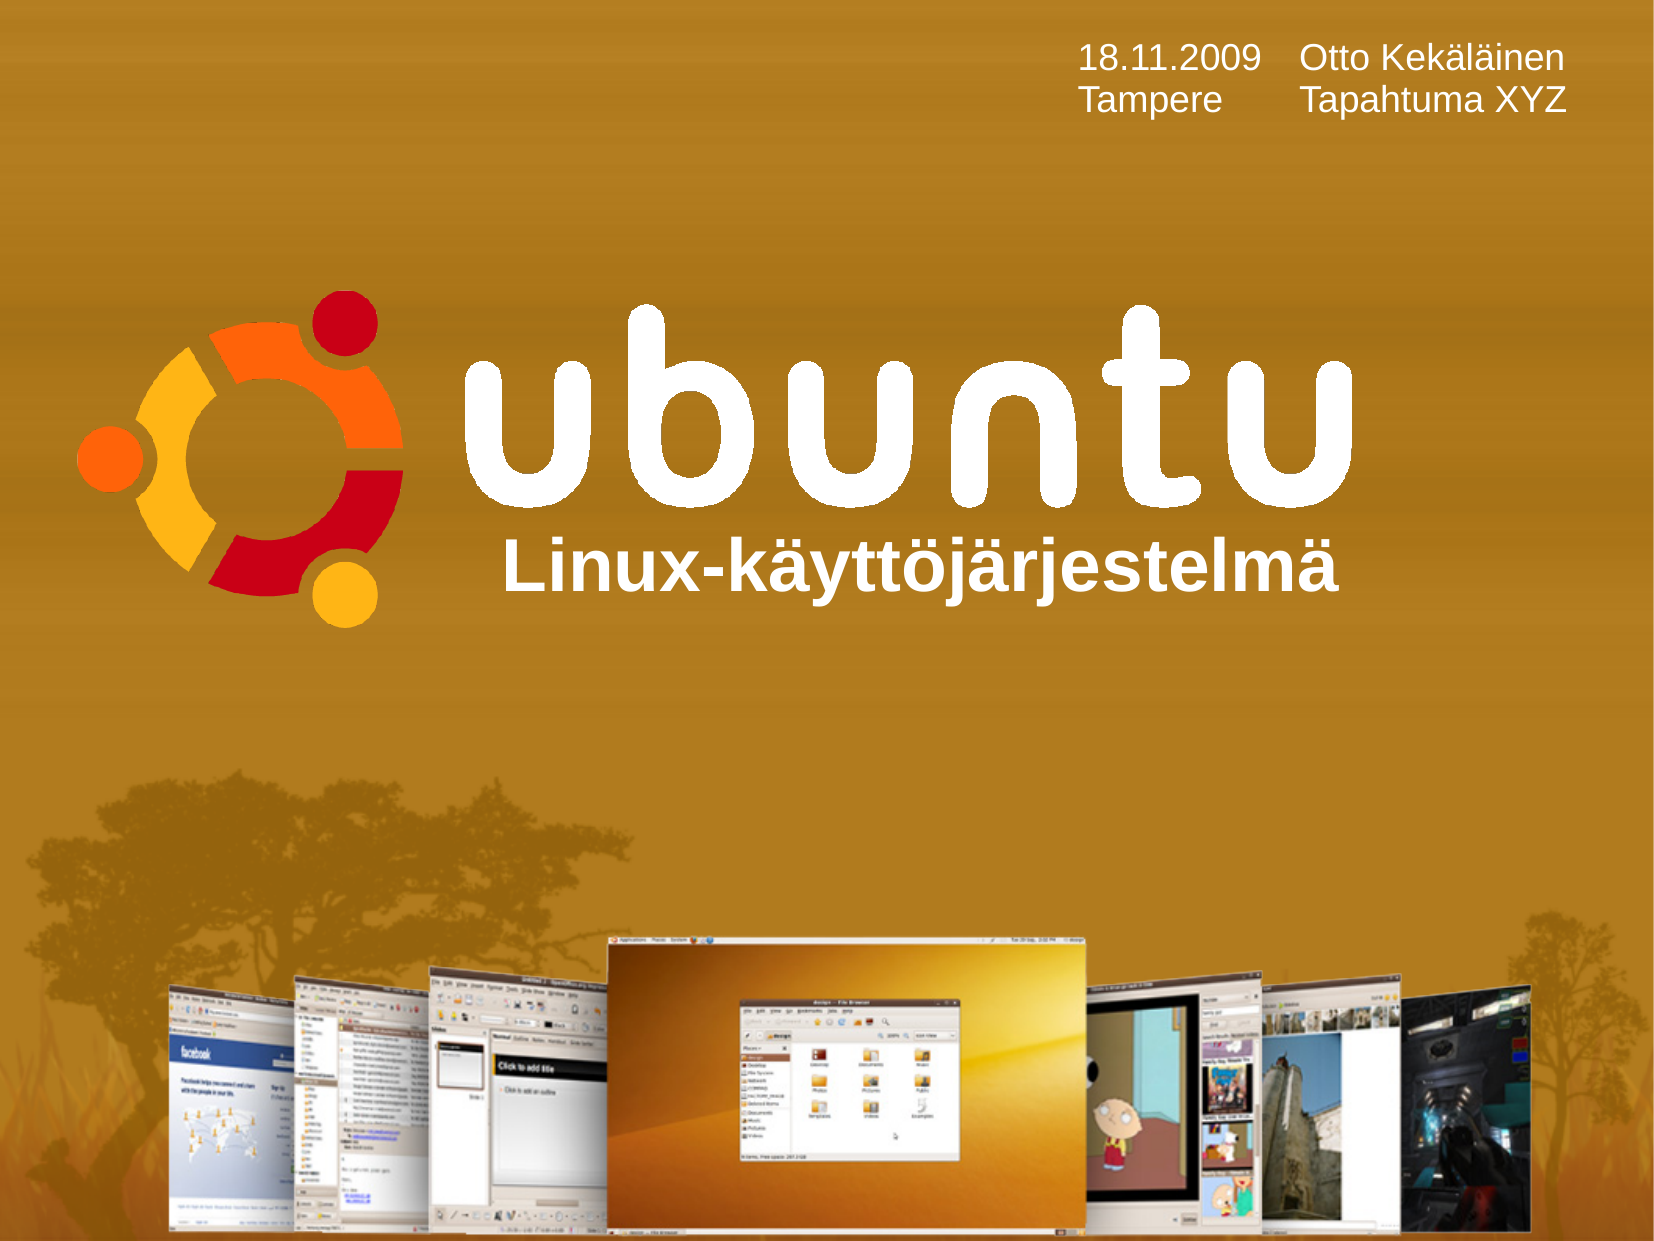

18.11.2009 	Otto Kekäläinen
Tampere		Tapahtuma XYZ
# Linux-käyttöjärjestelmä